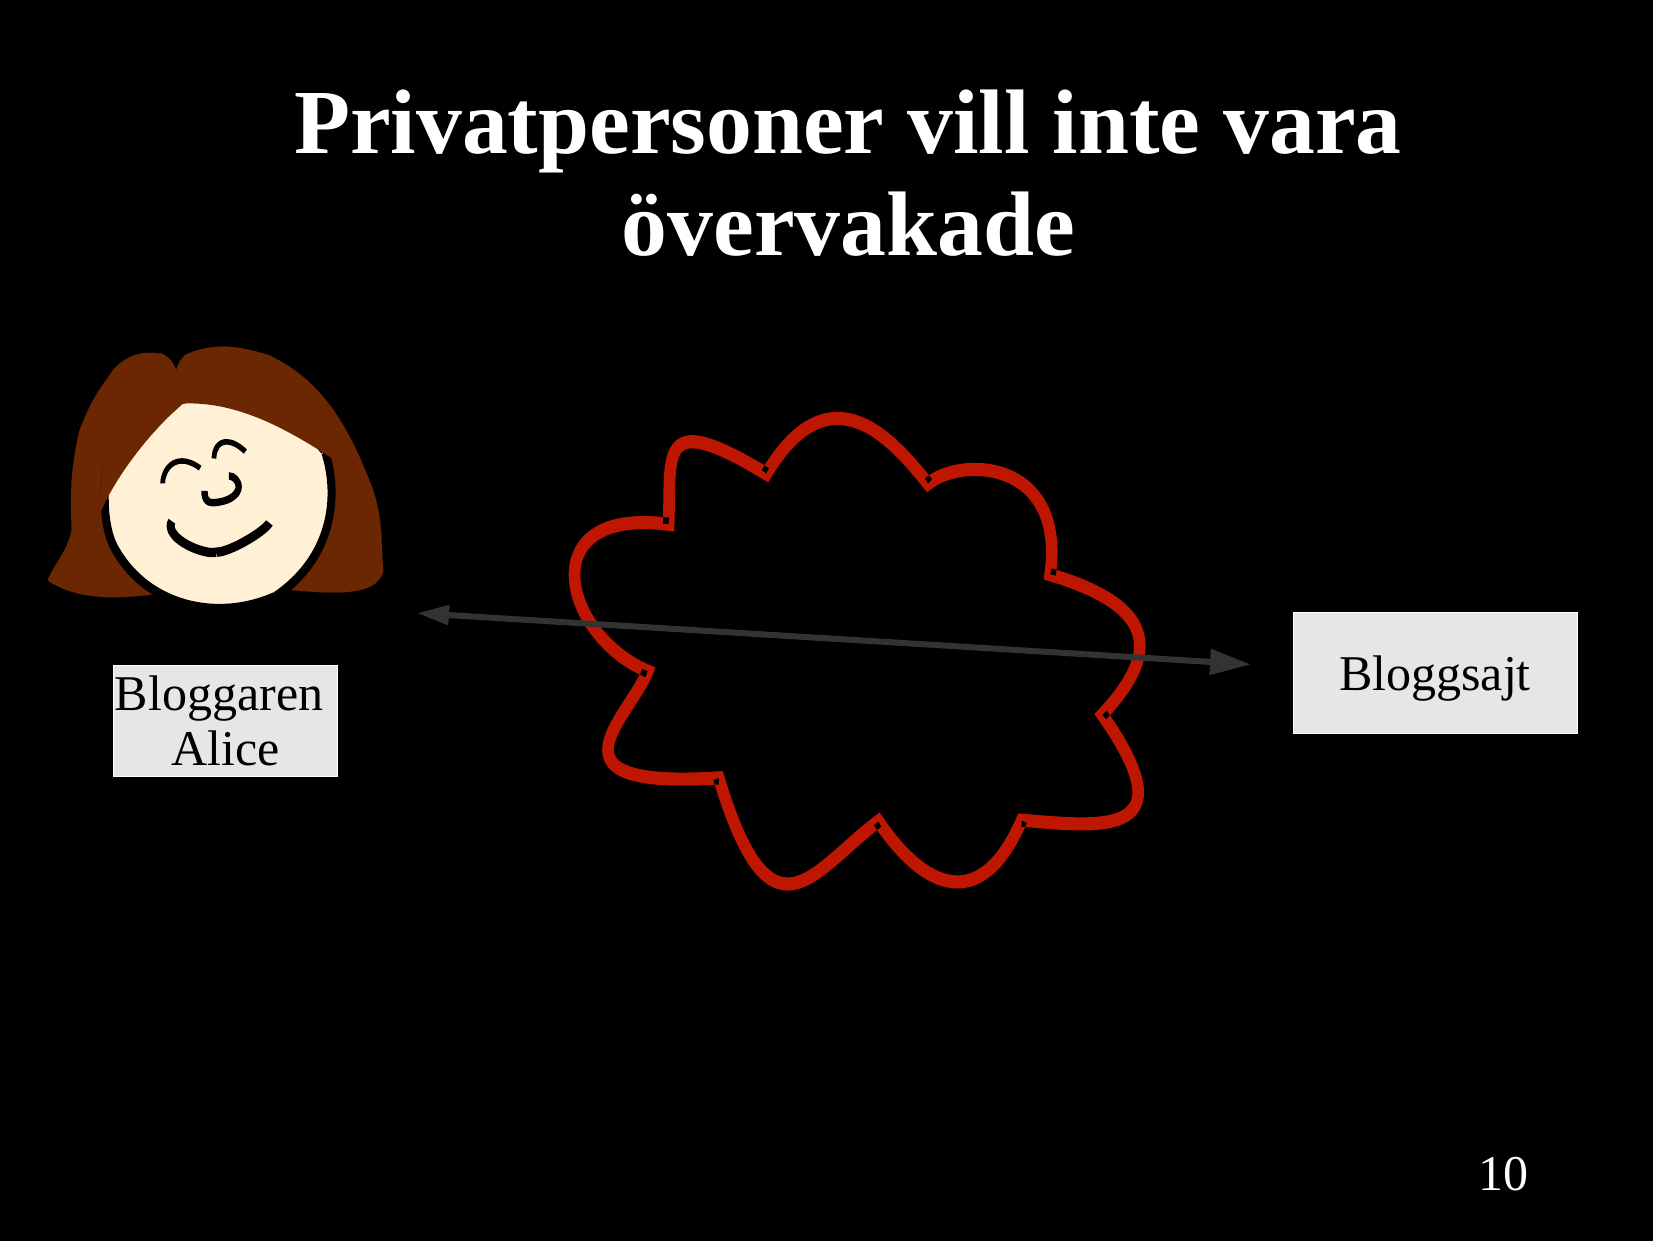

Privatpersoner vill inte vara övervakade
Bloggsajt
Bloggaren
Alice